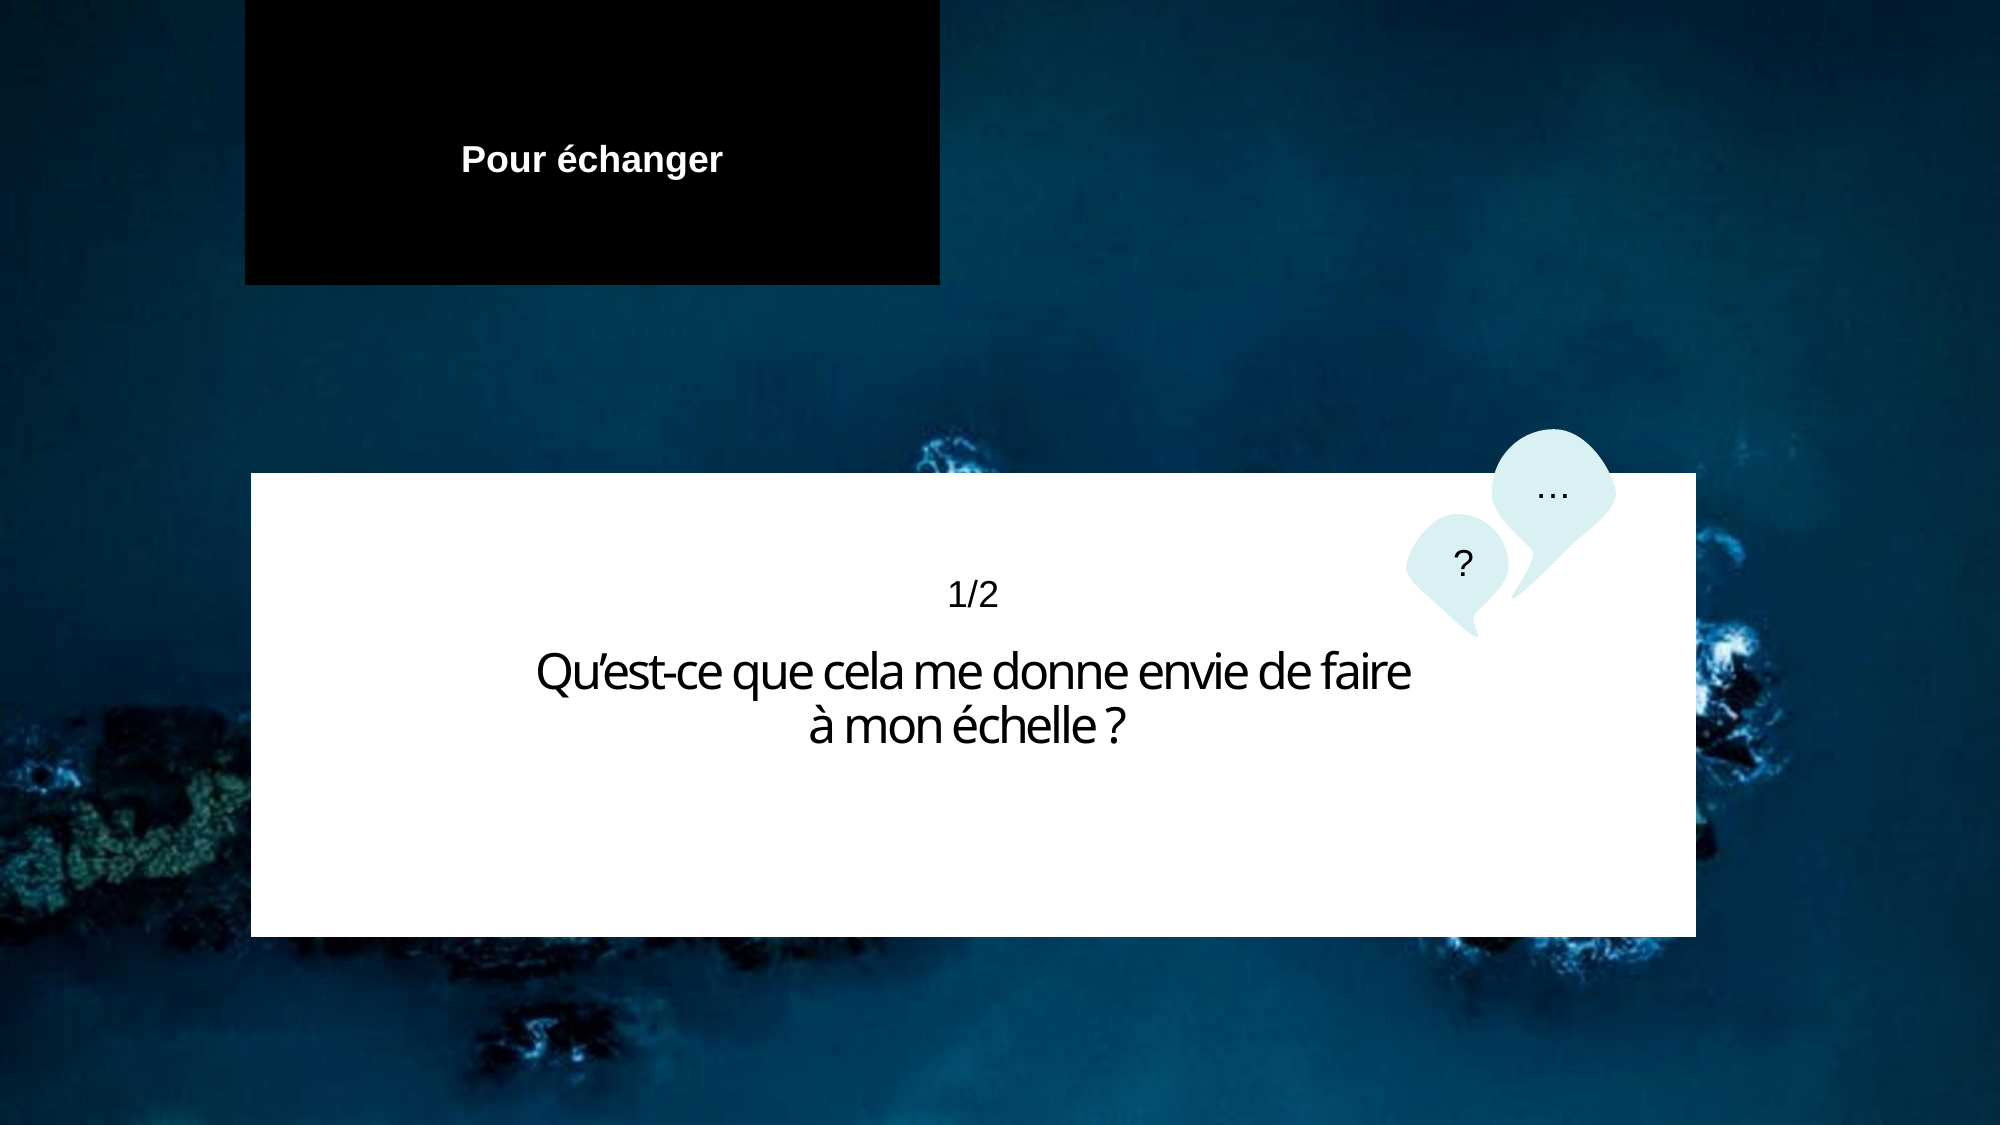

Pour échanger
…
?
1/2
Qu’est-ce que cela me donne envie de faire à mon échelle ?